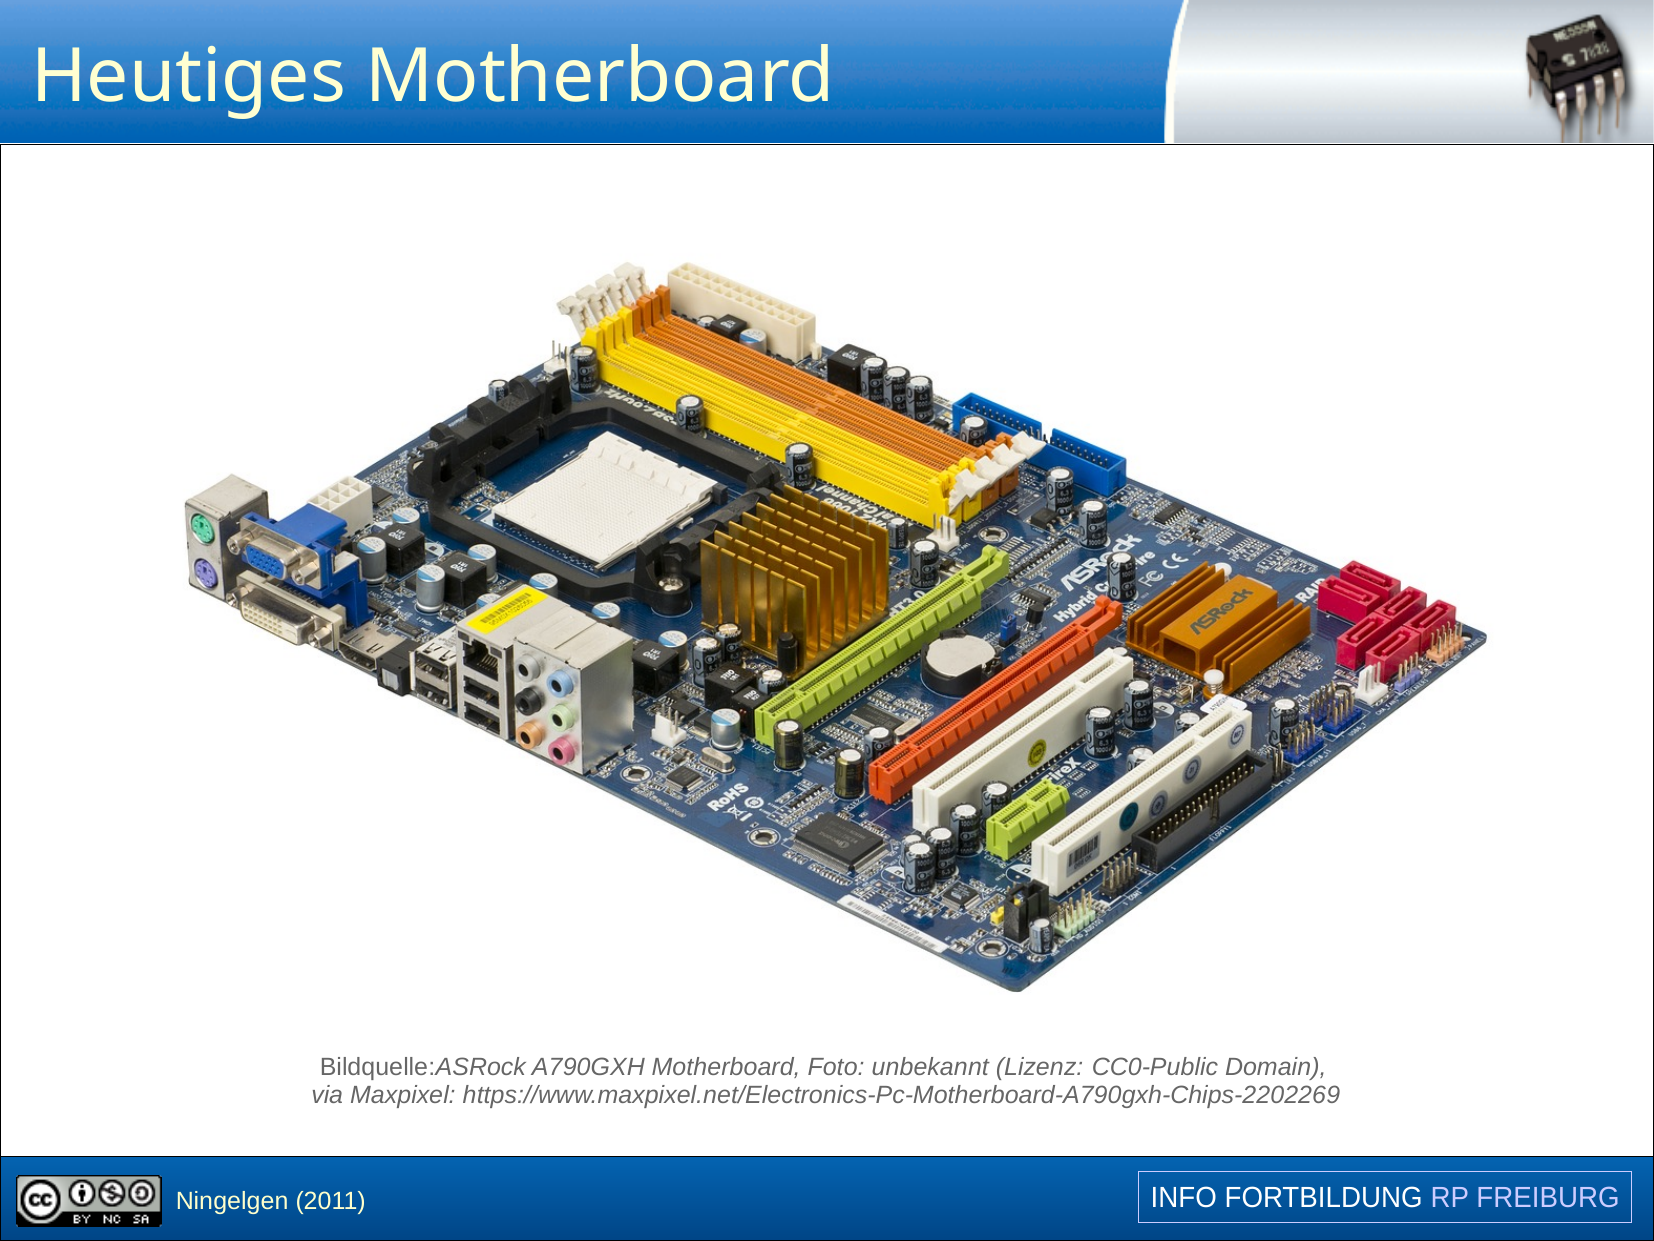

# Heutiges Motherboard
Bildquelle:ASRock A790GXH Motherboard, Foto: unbekannt (Lizenz: CC0-Public Domain),
via Maxpixel: https://www.maxpixel.net/Electronics-Pc-Motherboard-A790gxh-Chips-2202269